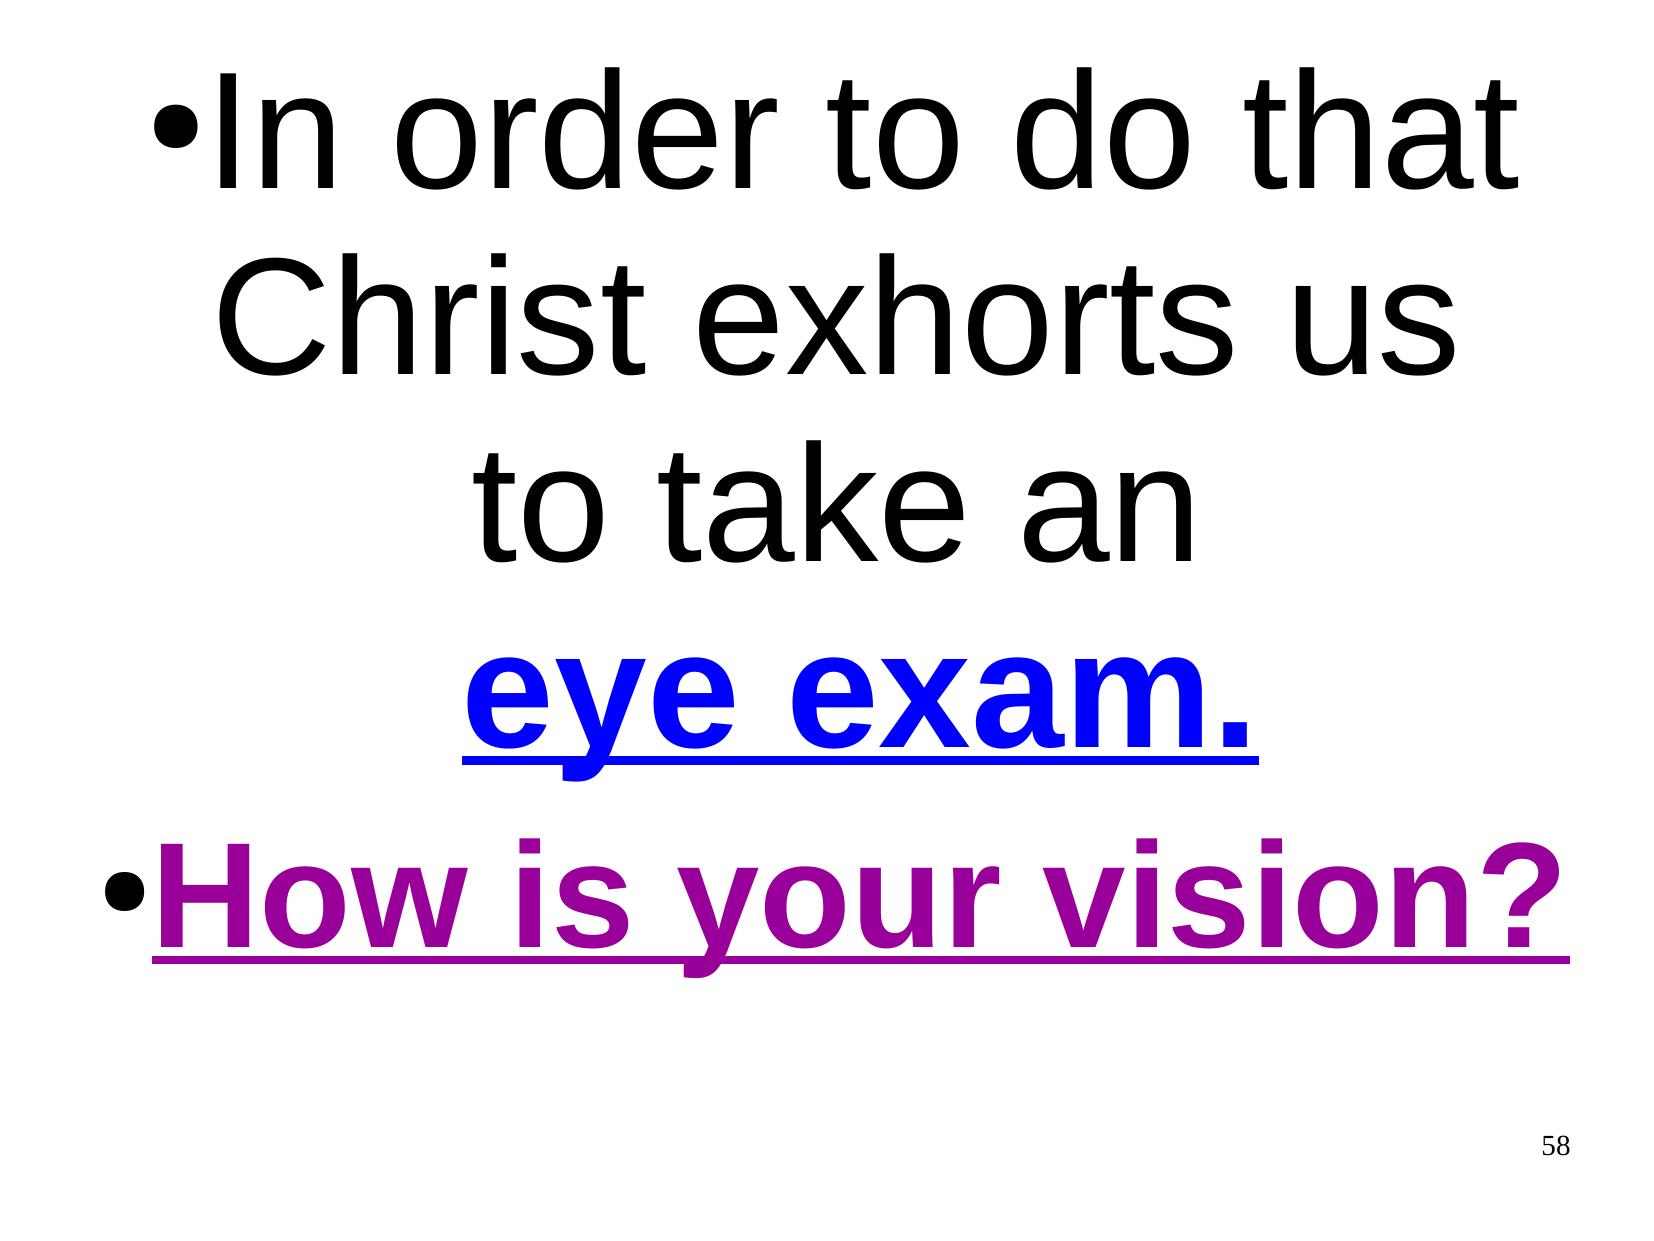

# In order to do that Christ exhorts us to take an eye exam.
How is your vision?
58